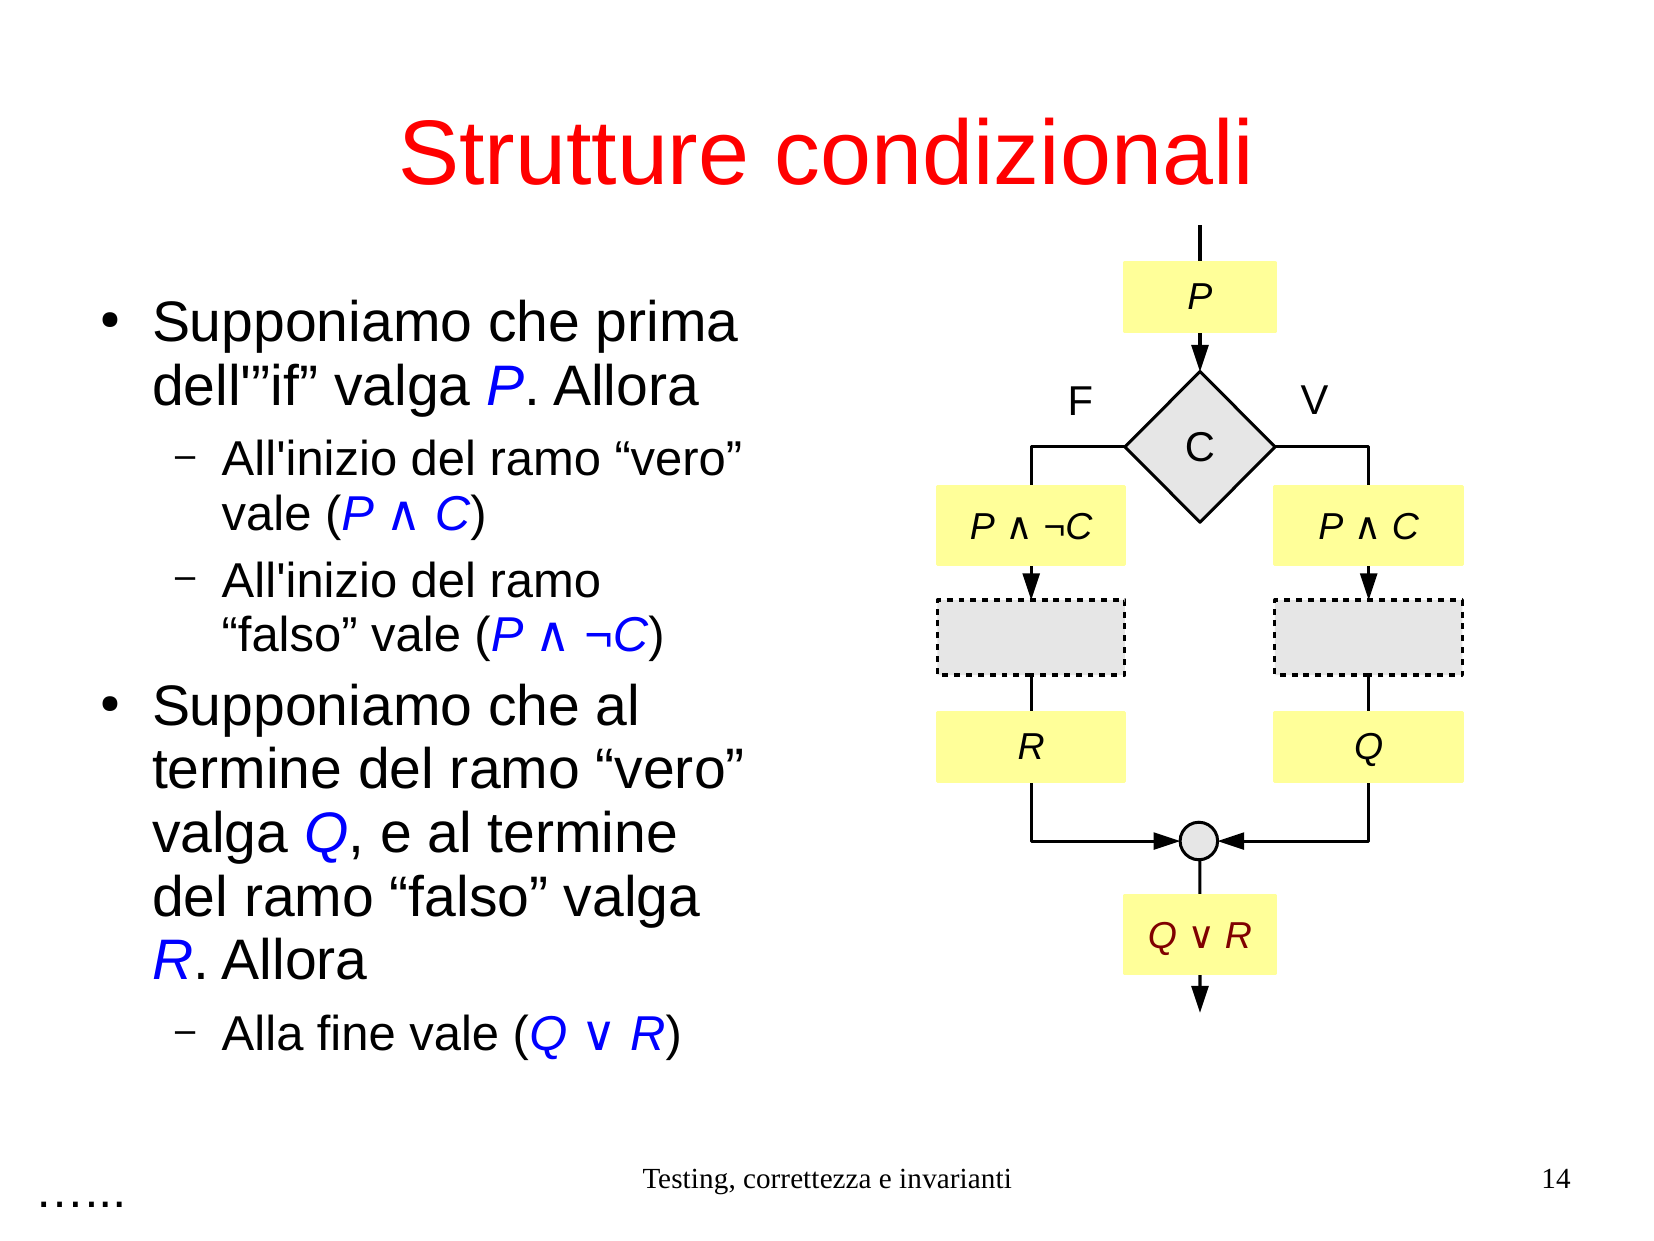

# Strutture condizionali
P
Supponiamo che prima dell'”if” valga P. Allora
All'inizio del ramo “vero” vale (P ∧ C)
All'inizio del ramo “falso” vale (P ∧ ¬C)
Supponiamo che al termine del ramo “vero” valga Q, e al termine del ramo “falso” valga R. Allora
Alla fine vale (Q ∨ R)
C
V
F
P ∧ ¬C
P ∧ C
R
Q
Q ∨ R
…...
Testing, correttezza e invarianti
14